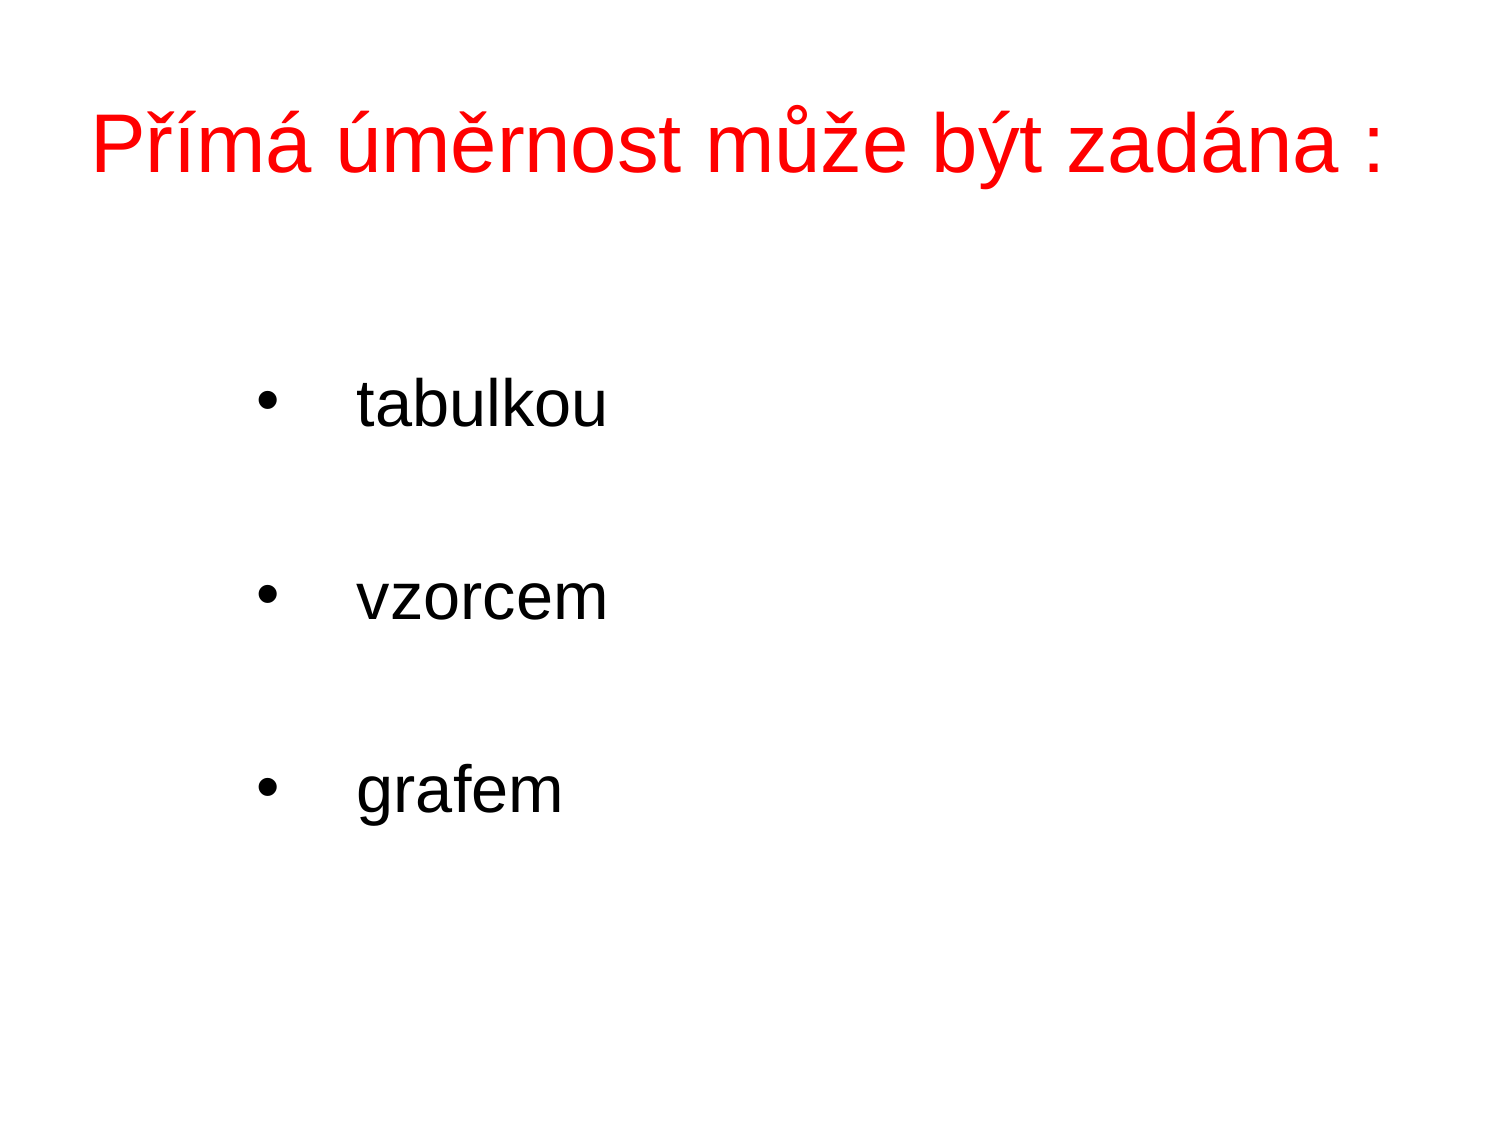

# Přímá úměrnost může být zadána :
tabulkou
vzorcem
grafem